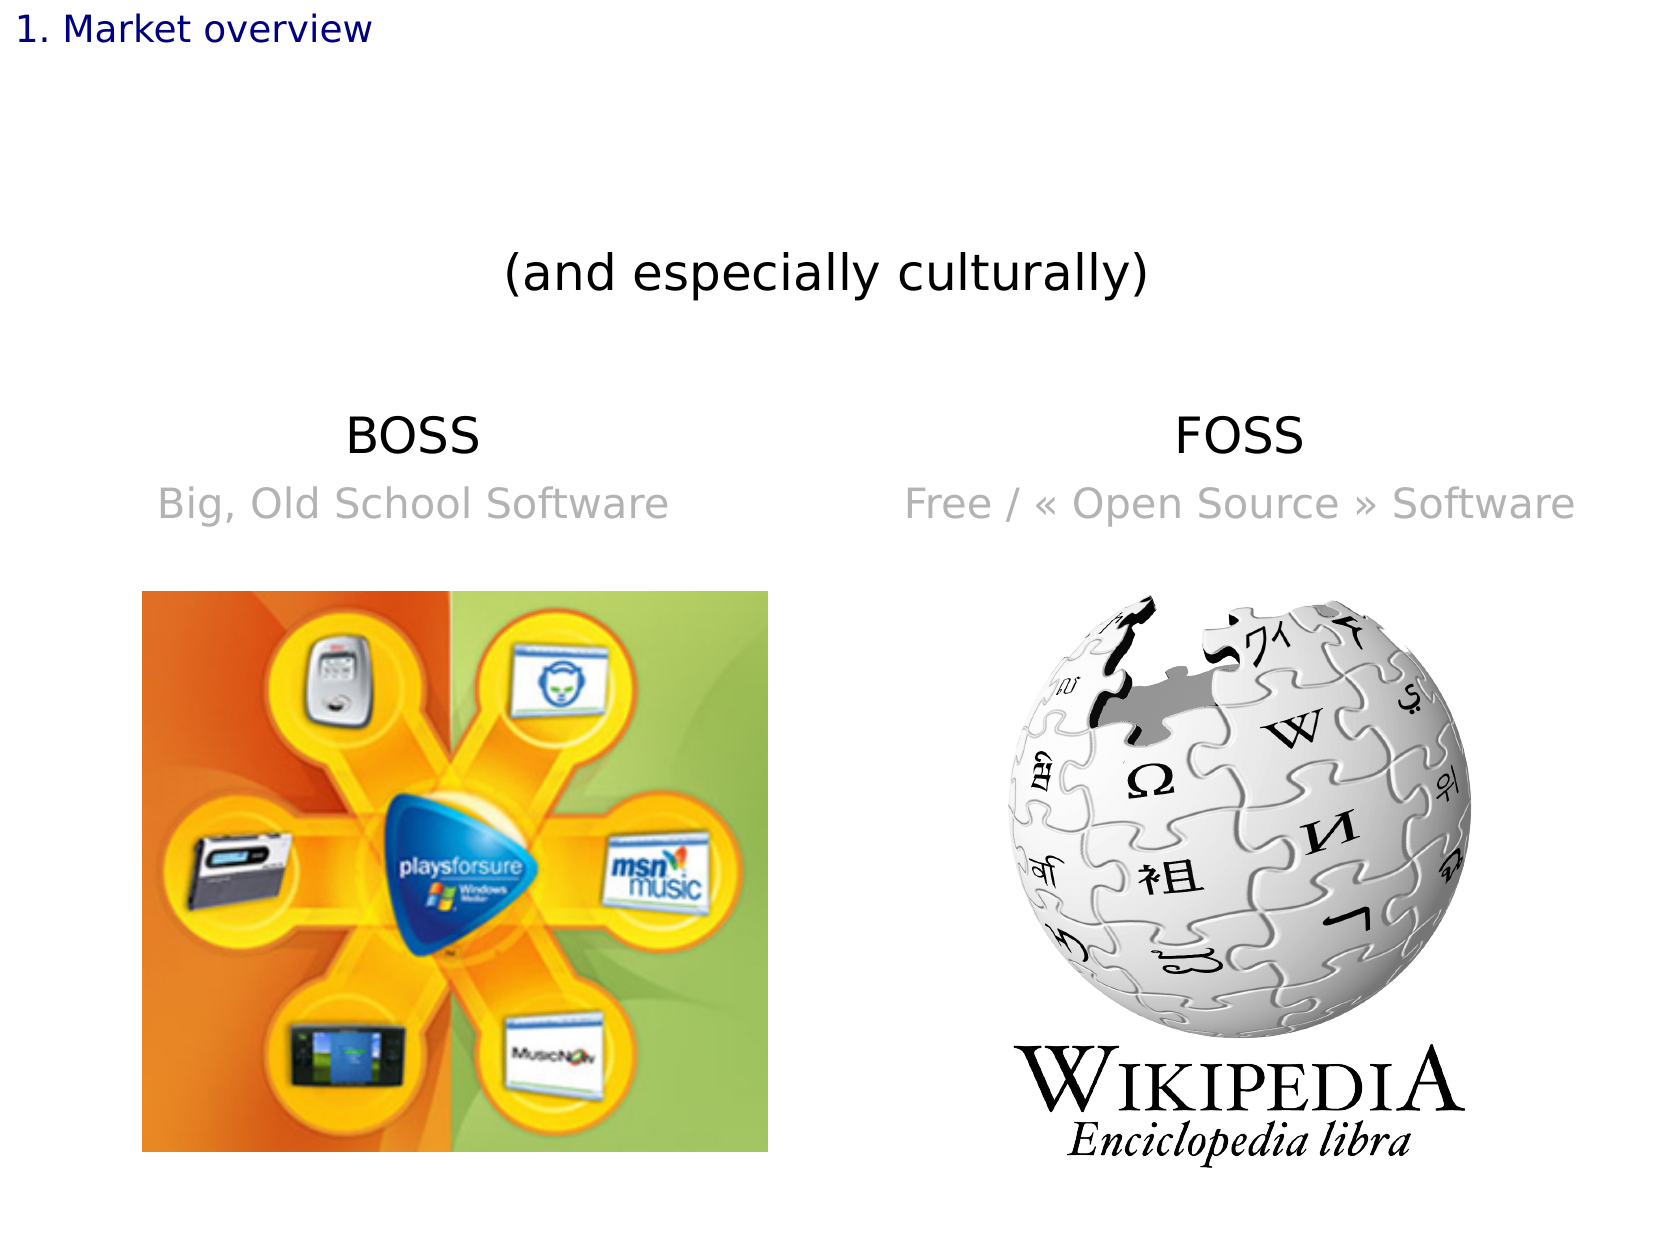

1. Market overview
(and especially culturally)
BOSS
FOSS
Big, Old School Software
Free / « Open Source » Software